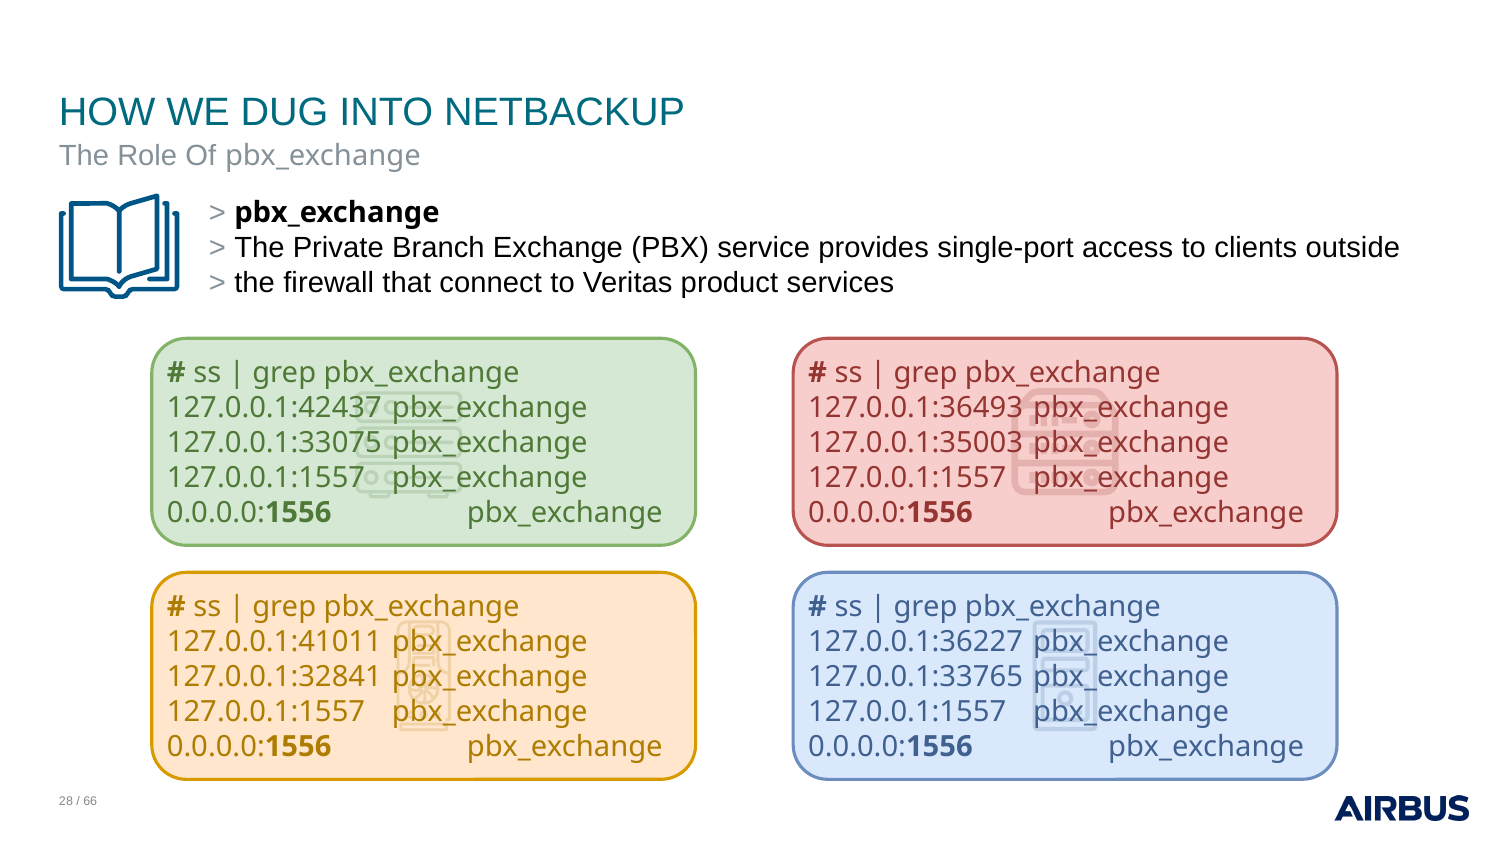

# HOW WE DUG INTO NETBACKUP The Role Of pbx_exchange
> pbx_exchange
> The Private Branch Exchange (PBX) service provides single-port access to clients outside
> the firewall that connect to Veritas product services
# ss | grep pbx_exchange
127.0.0.1:42437	pbx_exchange
127.0.0.1:33075	pbx_exchange
127.0.0.1:1557	pbx_exchange
0.0.0.0:1556		pbx_exchange
# ss | grep pbx_exchange
127.0.0.1:36493	pbx_exchange
127.0.0.1:35003	pbx_exchange
127.0.0.1:1557	pbx_exchange
0.0.0.0:1556		pbx_exchange
# ss | grep pbx_exchange
127.0.0.1:41011	pbx_exchange
127.0.0.1:32841	pbx_exchange
127.0.0.1:1557	pbx_exchange
0.0.0.0:1556		pbx_exchange
# ss | grep pbx_exchange
127.0.0.1:36227	pbx_exchange
127.0.0.1:33765	pbx_exchange
127.0.0.1:1557	pbx_exchange
0.0.0.0:1556		pbx_exchange